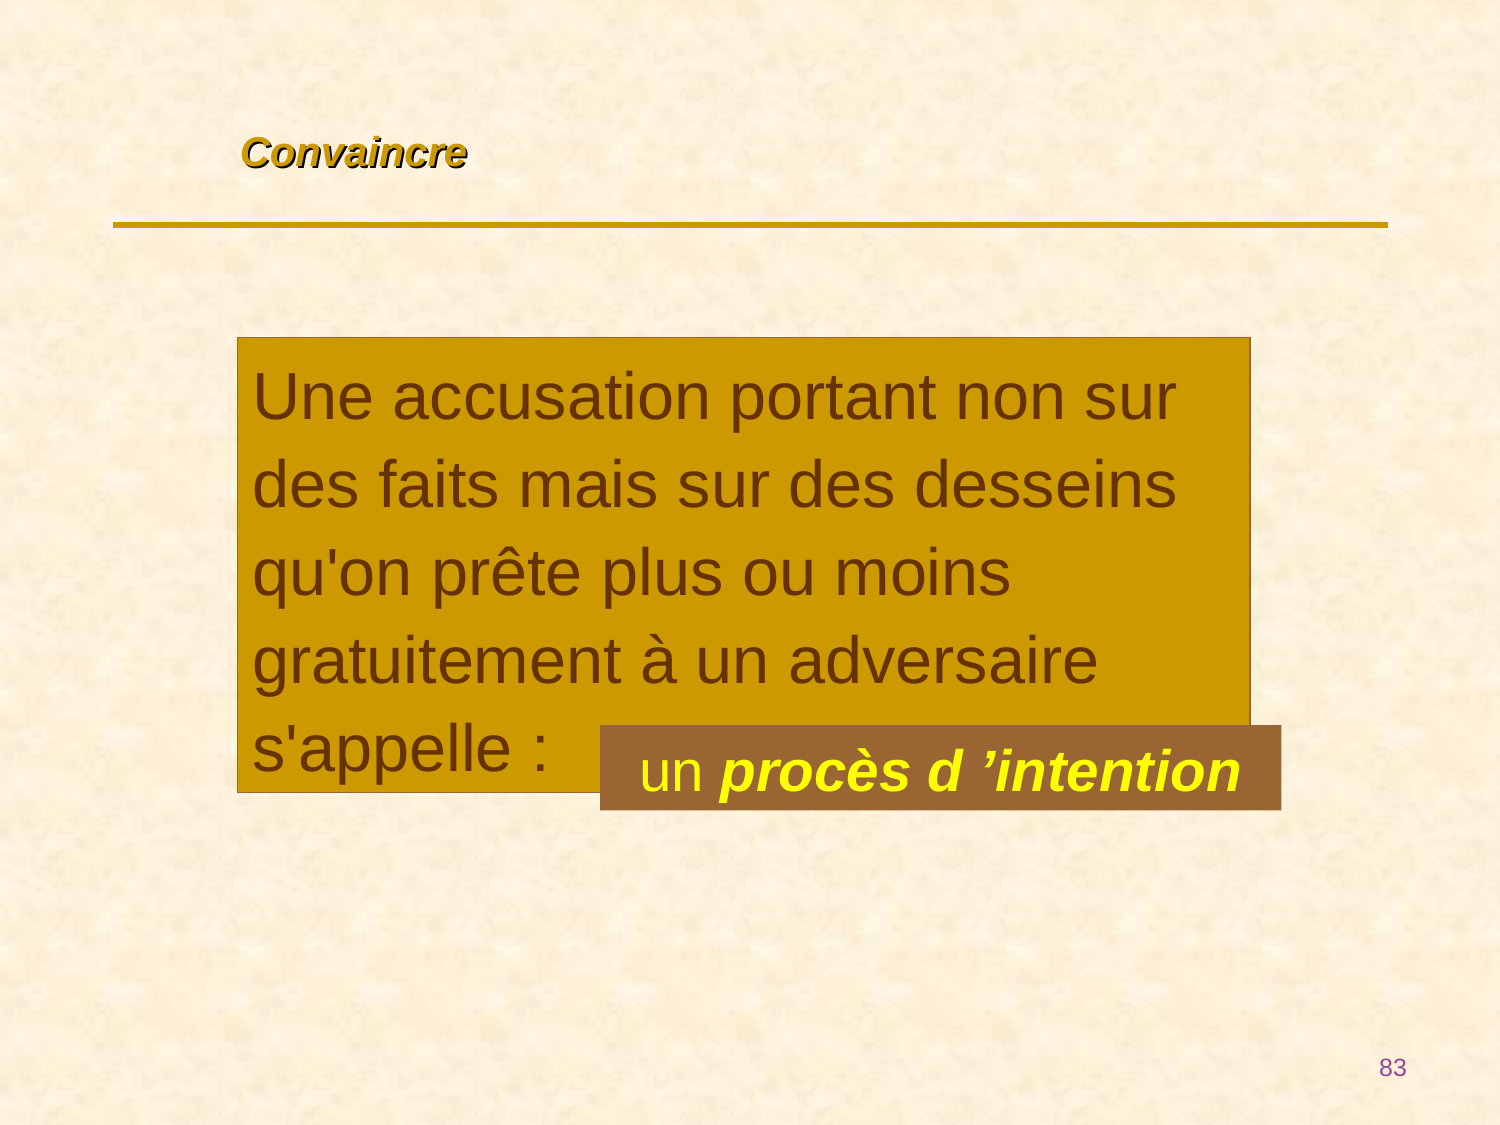

Convaincre
Une accusation portant non sur des faits mais sur des desseins qu'on prête plus ou moins gratuitement à un adversaire s'appelle :
un procès d ’intention
83